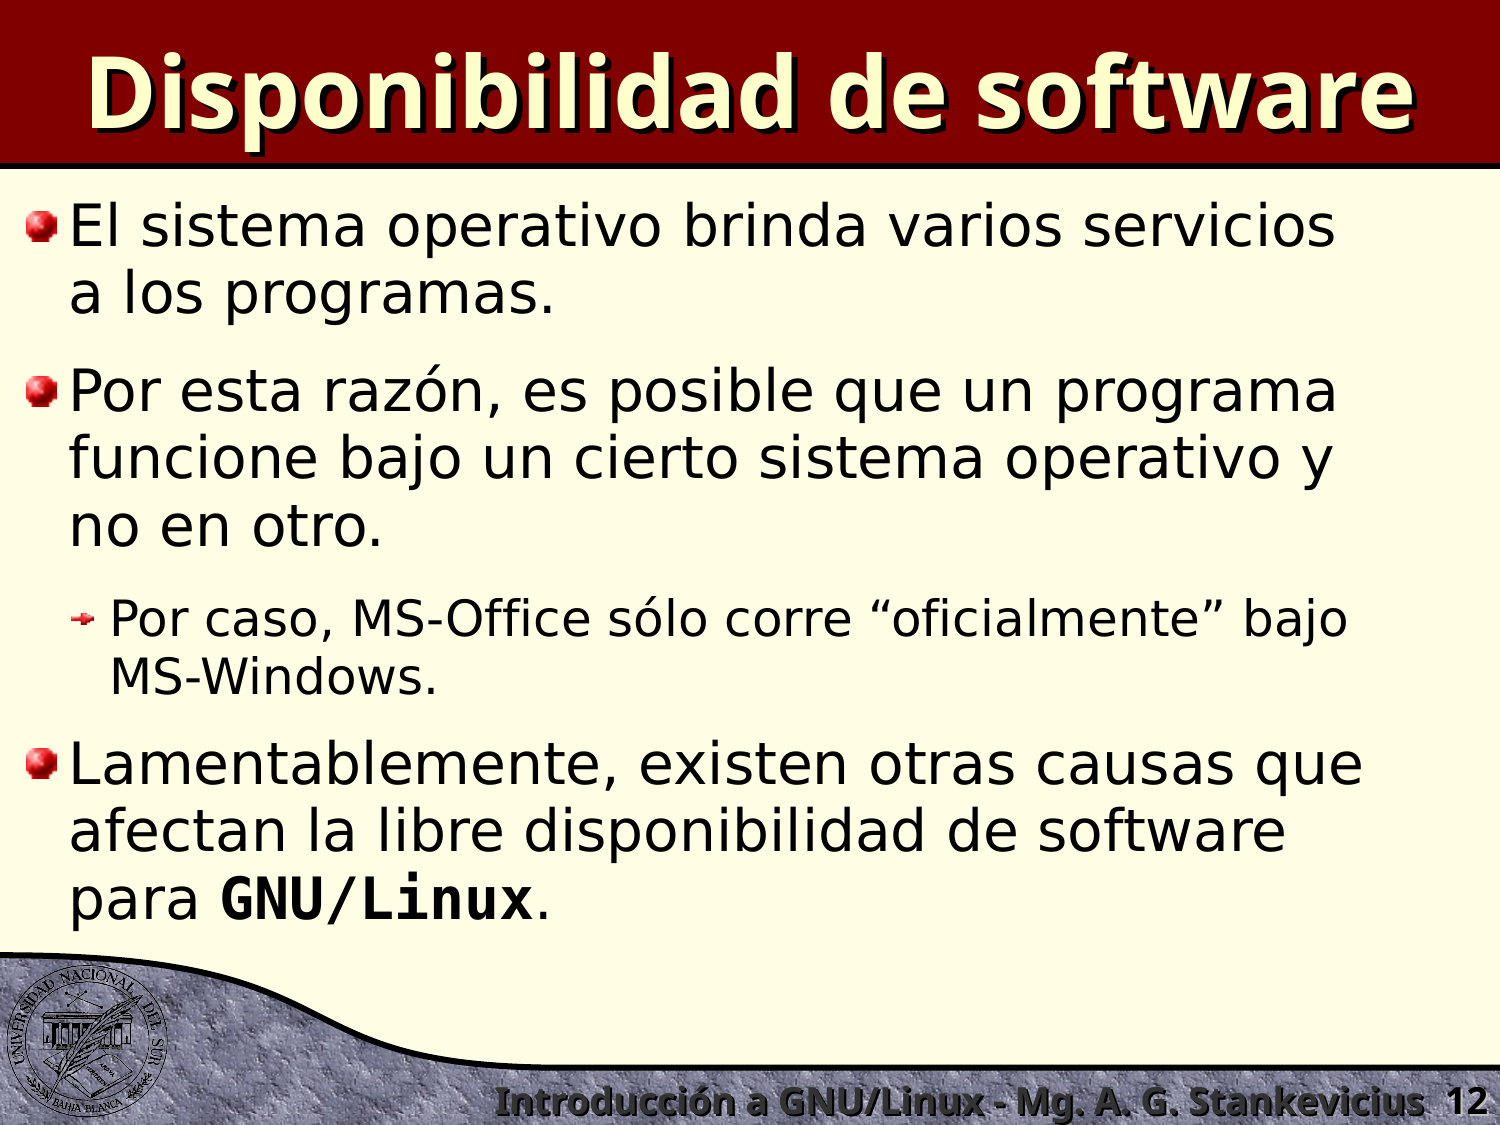

# Disponibilidad de software
El sistema operativo brinda varios servicios
a los programas.
Por esta razón, es posible que un programa funcione bajo un cierto sistema operativo y
no en otro.
Por caso, MS-Office sólo corre “oficialmente” bajo
MS-Windows.
Lamentablemente, existen otras causas que afectan la libre disponibilidad de software
para GNU/Linux.
12